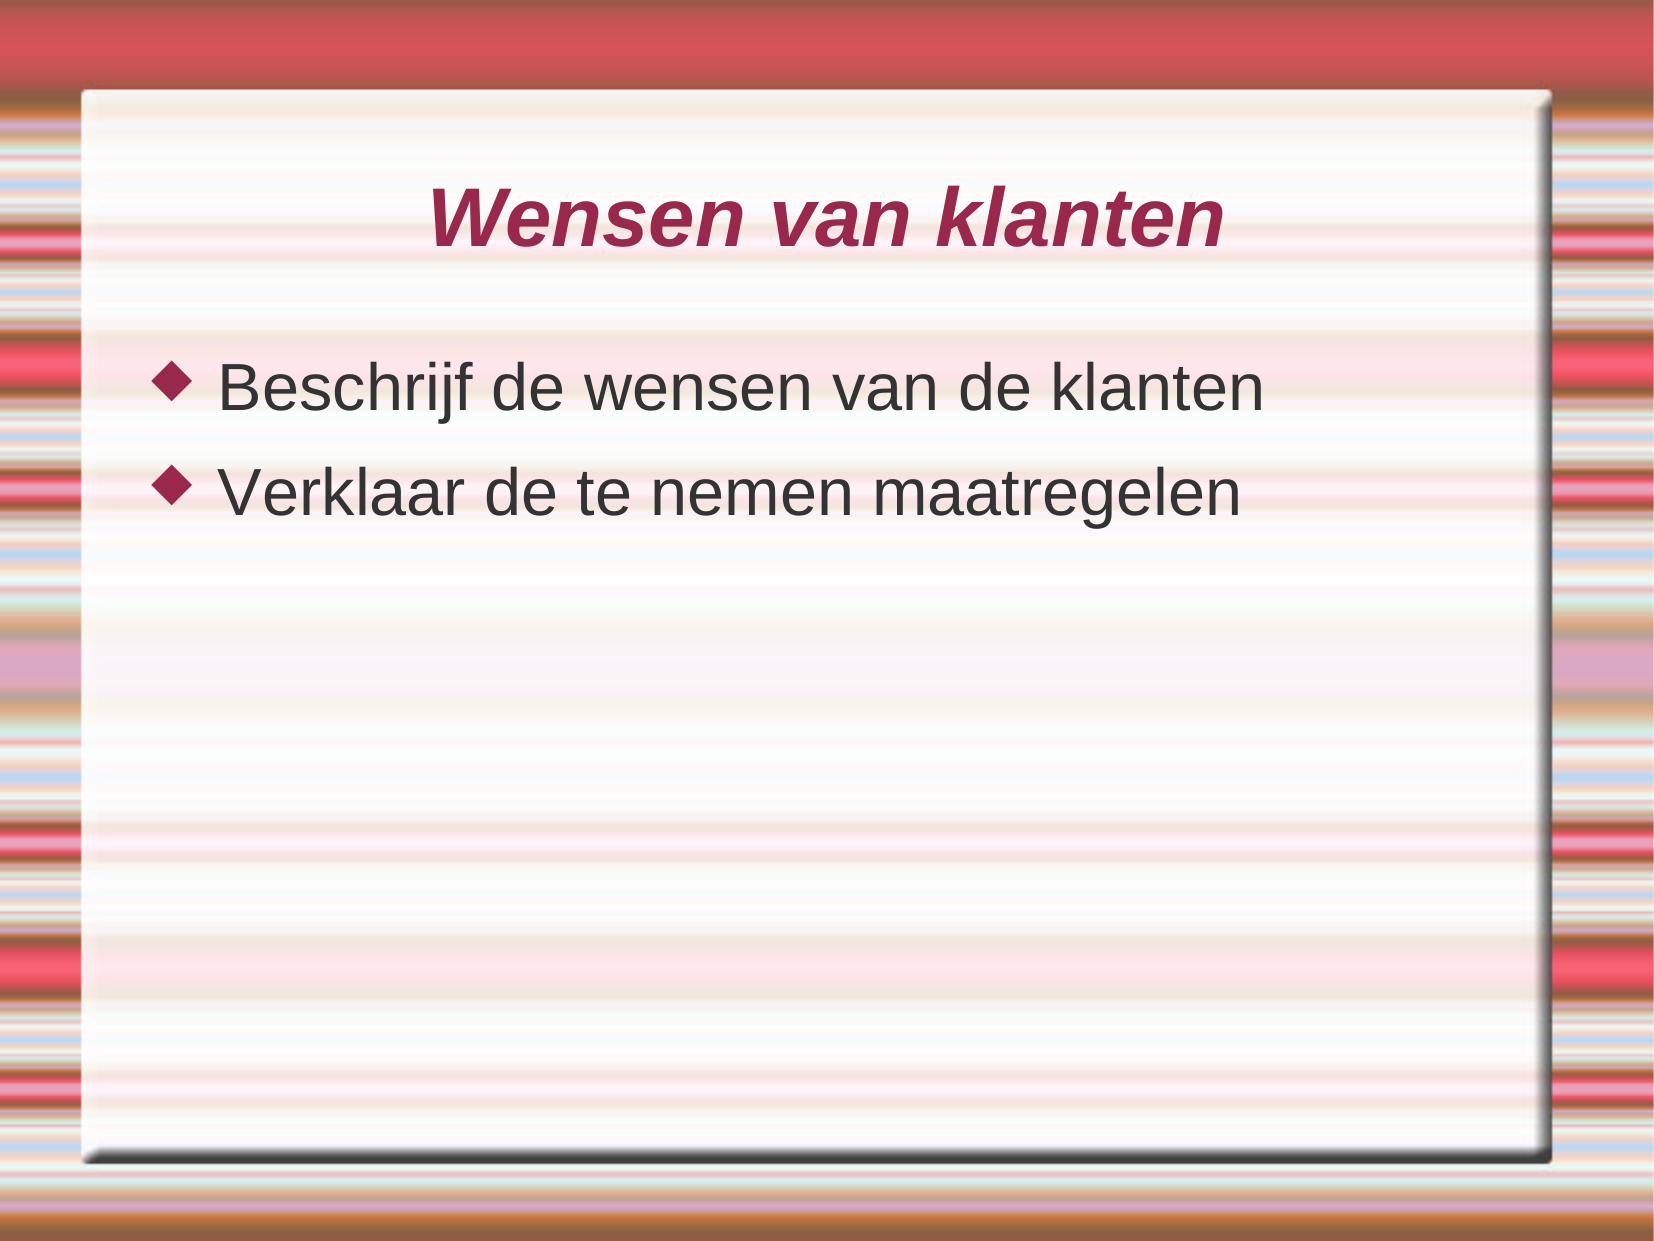

# Wensen van klanten
Beschrijf de wensen van de klanten
Verklaar de te nemen maatregelen